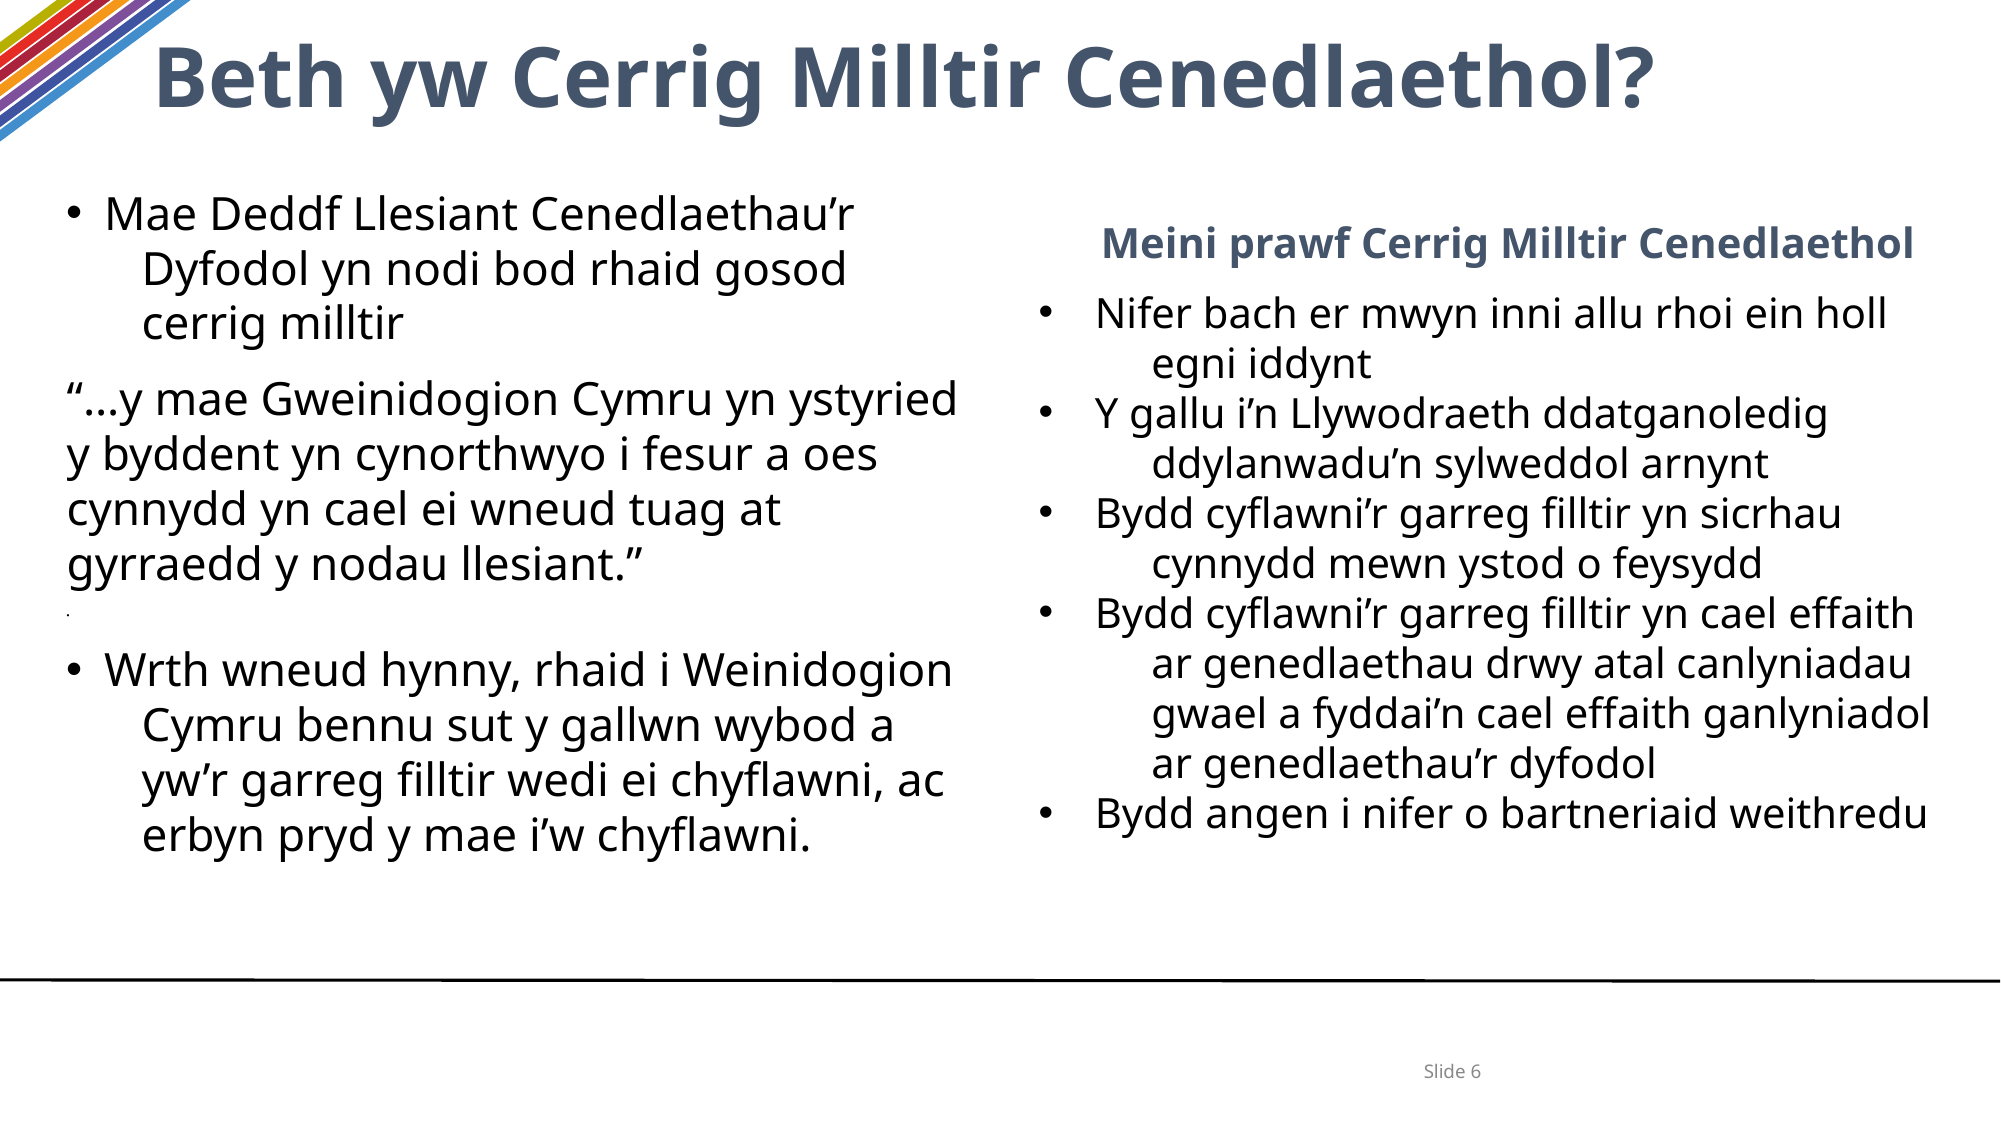

Beth yw Cerrig Milltir Cenedlaethol?
Mae Deddf Llesiant Cenedlaethau’r Dyfodol yn nodi bod rhaid gosod cerrig milltir
“…y mae Gweinidogion Cymru yn ystyried y byddent yn cynorthwyo i fesur a oes cynnydd yn cael ei wneud tuag at gyrraedd y nodau llesiant.”
Wrth wneud hynny, rhaid i Weinidogion Cymru bennu sut y gallwn wybod a yw’r garreg filltir wedi ei chyflawni, ac erbyn pryd y mae i’w chyflawni.
Meini prawf Cerrig Milltir Cenedlaethol
Nifer bach er mwyn inni allu rhoi ein holl egni iddynt
Y gallu i’n Llywodraeth ddatganoledig ddylanwadu’n sylweddol arnynt
Bydd cyflawni’r garreg filltir yn sicrhau cynnydd mewn ystod o feysydd
Bydd cyflawni’r garreg filltir yn cael effaith ar genedlaethau drwy atal canlyniadau gwael a fyddai’n cael effaith ganlyniadol ar genedlaethau’r dyfodol
Bydd angen i nifer o bartneriaid weithredu